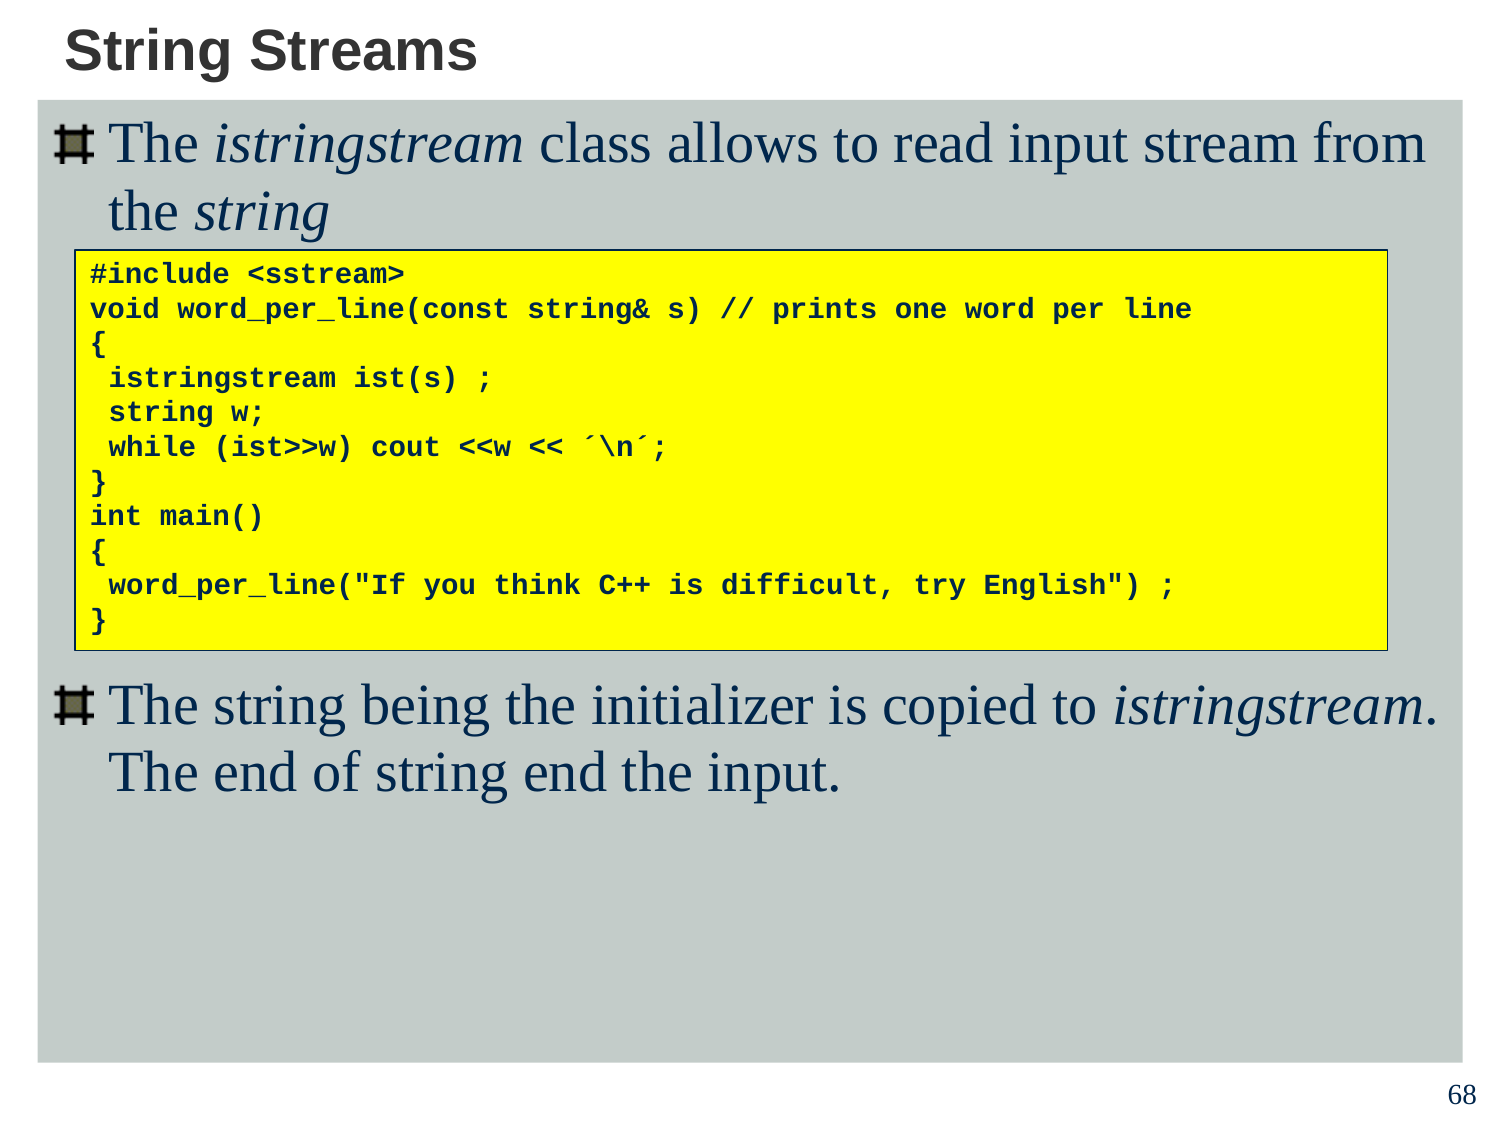

# String Streams
The istringstream class allows to read input stream from the string
The string being the initializer is copied to istringstream. The end of string end the input.
#include <sstream>
void word_per_line(const string& s) // prints one word per line
{
	istringstream ist(s) ;
	string w;
	while (ist>>w) cout <<w << ´\n´;
}
int main()
{
	word_per_line("If you think C++ is difficult, try English") ;
}